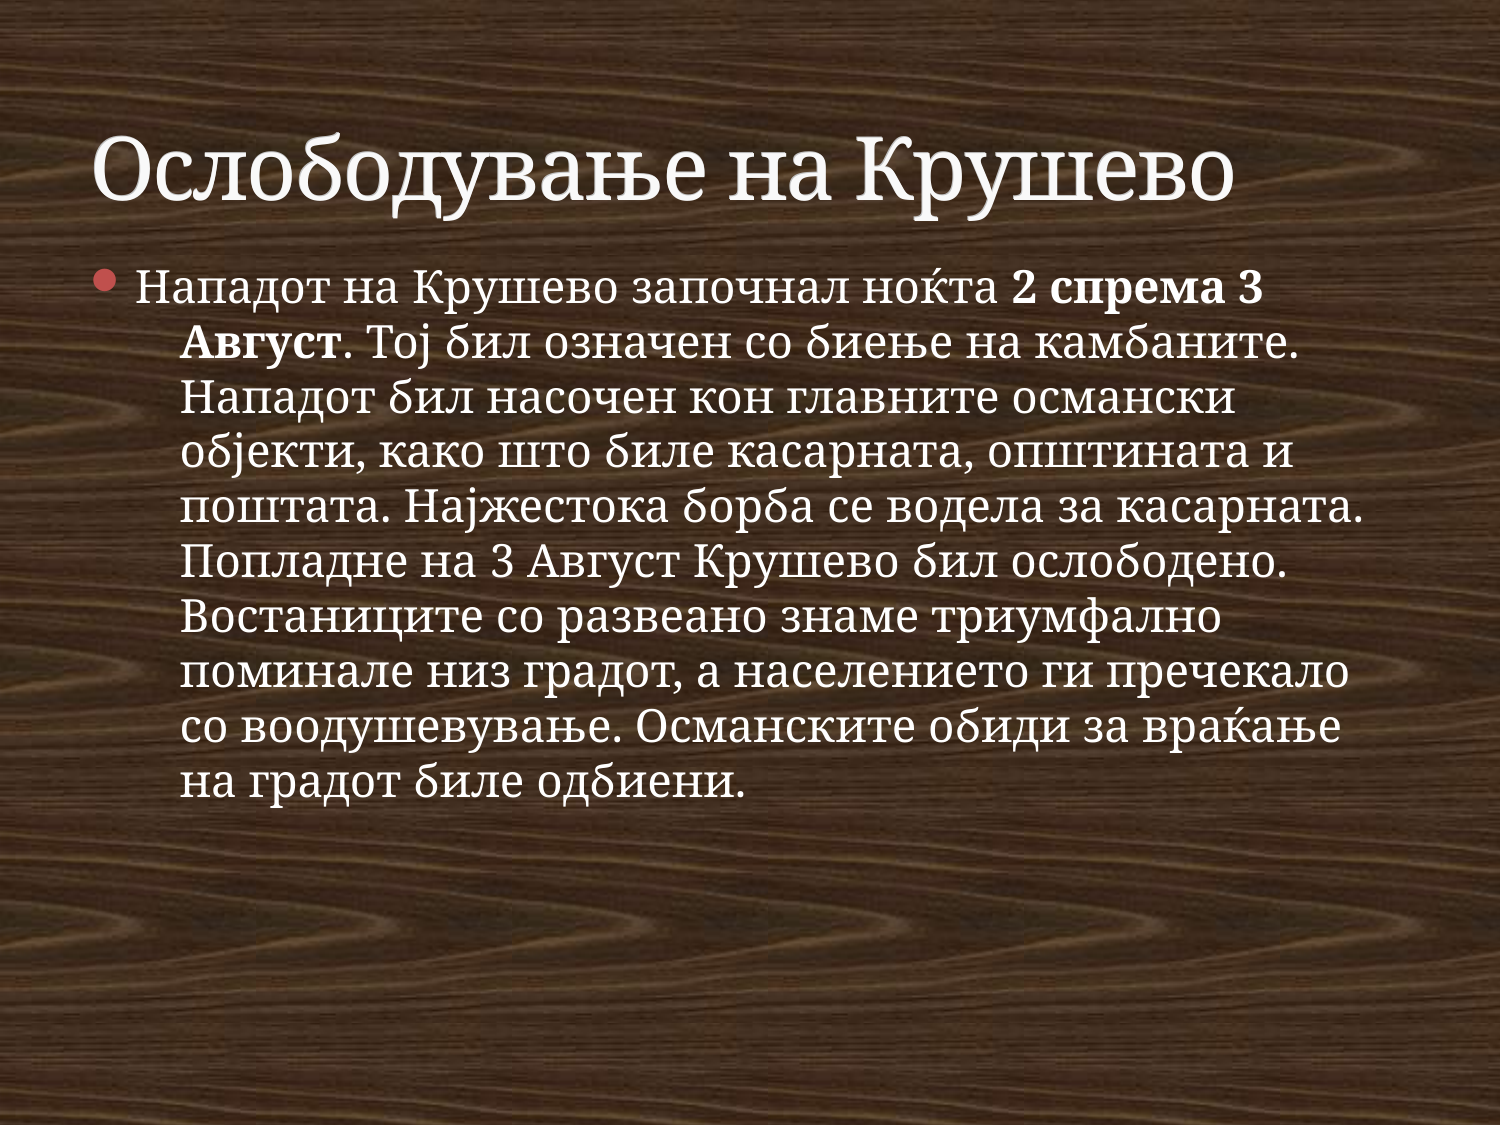

Ослободување на Крушево
# Нападот на Крушево започнал ноќта 2 спрема 3 Август. Тој бил означен со биење на камбаните. Нападот бил насочен кон главните османски објекти, како што биле касарната, општината и поштата. Најжестока борба се водела за касарната. Попладне на 3 Август Крушево бил ослободено. Востаниците со развеано знаме триумфално поминале низ градот, а населението ги пречекало со воодушевување. Османските обиди за враќање на градот биле одбиени.